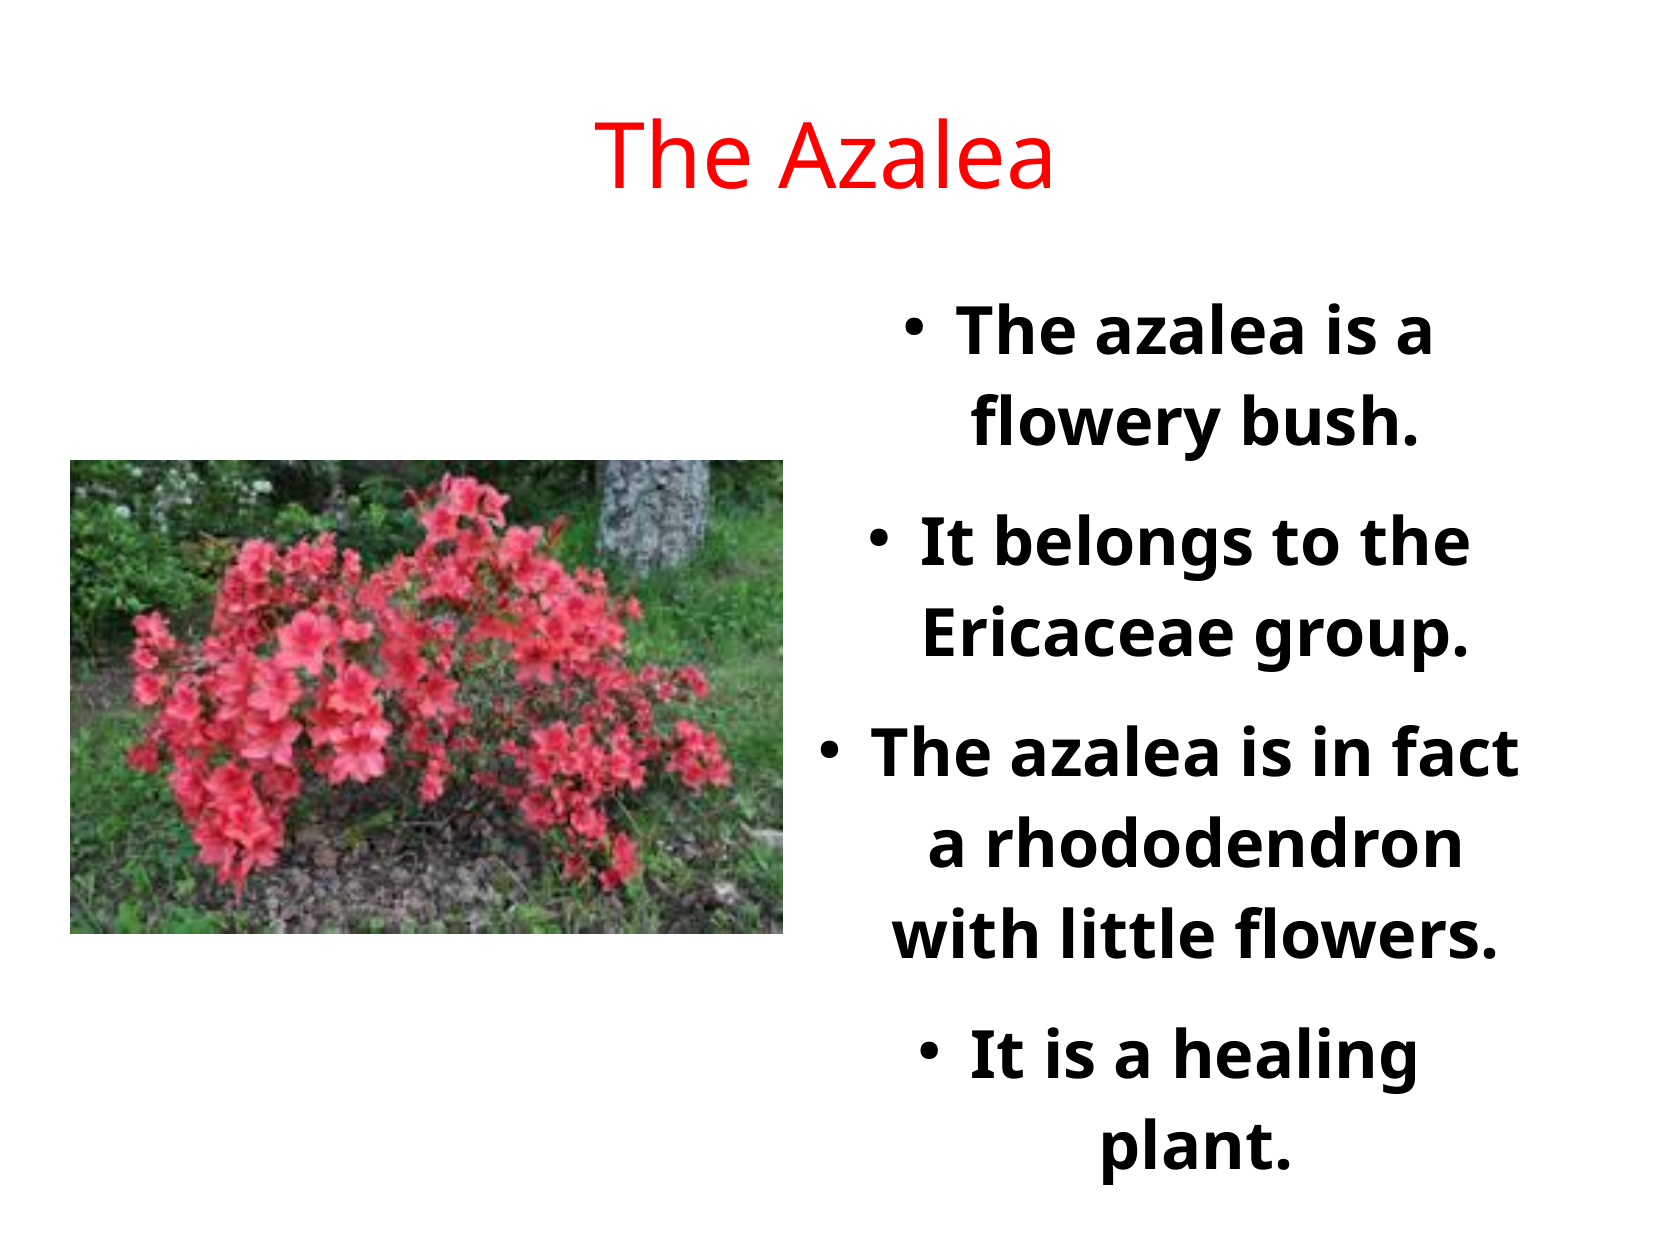

# The Azalea
The azalea is a flowery bush.
It belongs to the Ericaceae group.
The azalea is in fact a rhododendron with little flowers.
It is a healing plant.